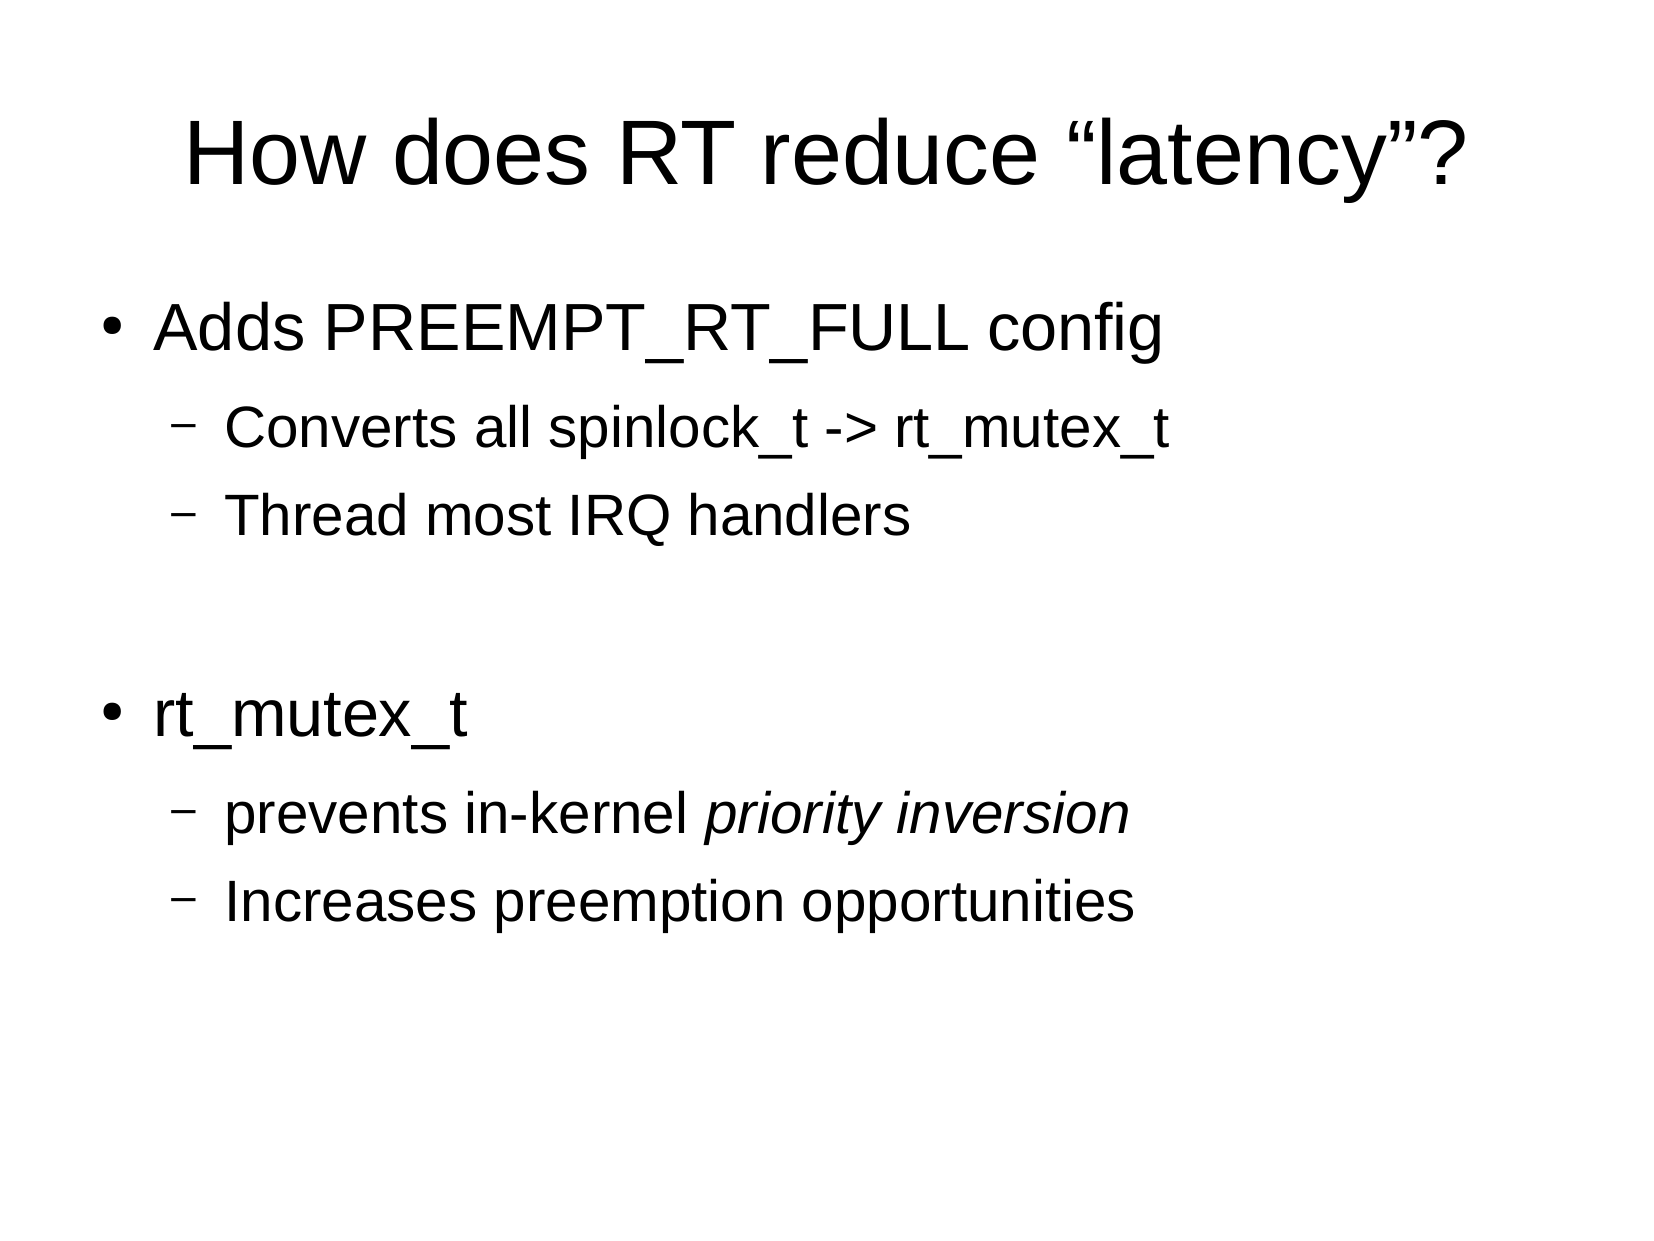

# How does RT reduce “latency”?
Adds PREEMPT_RT_FULL config
Converts all spinlock_t -> rt_mutex_t
Thread most IRQ handlers
rt_mutex_t
prevents in-kernel priority inversion
Increases preemption opportunities